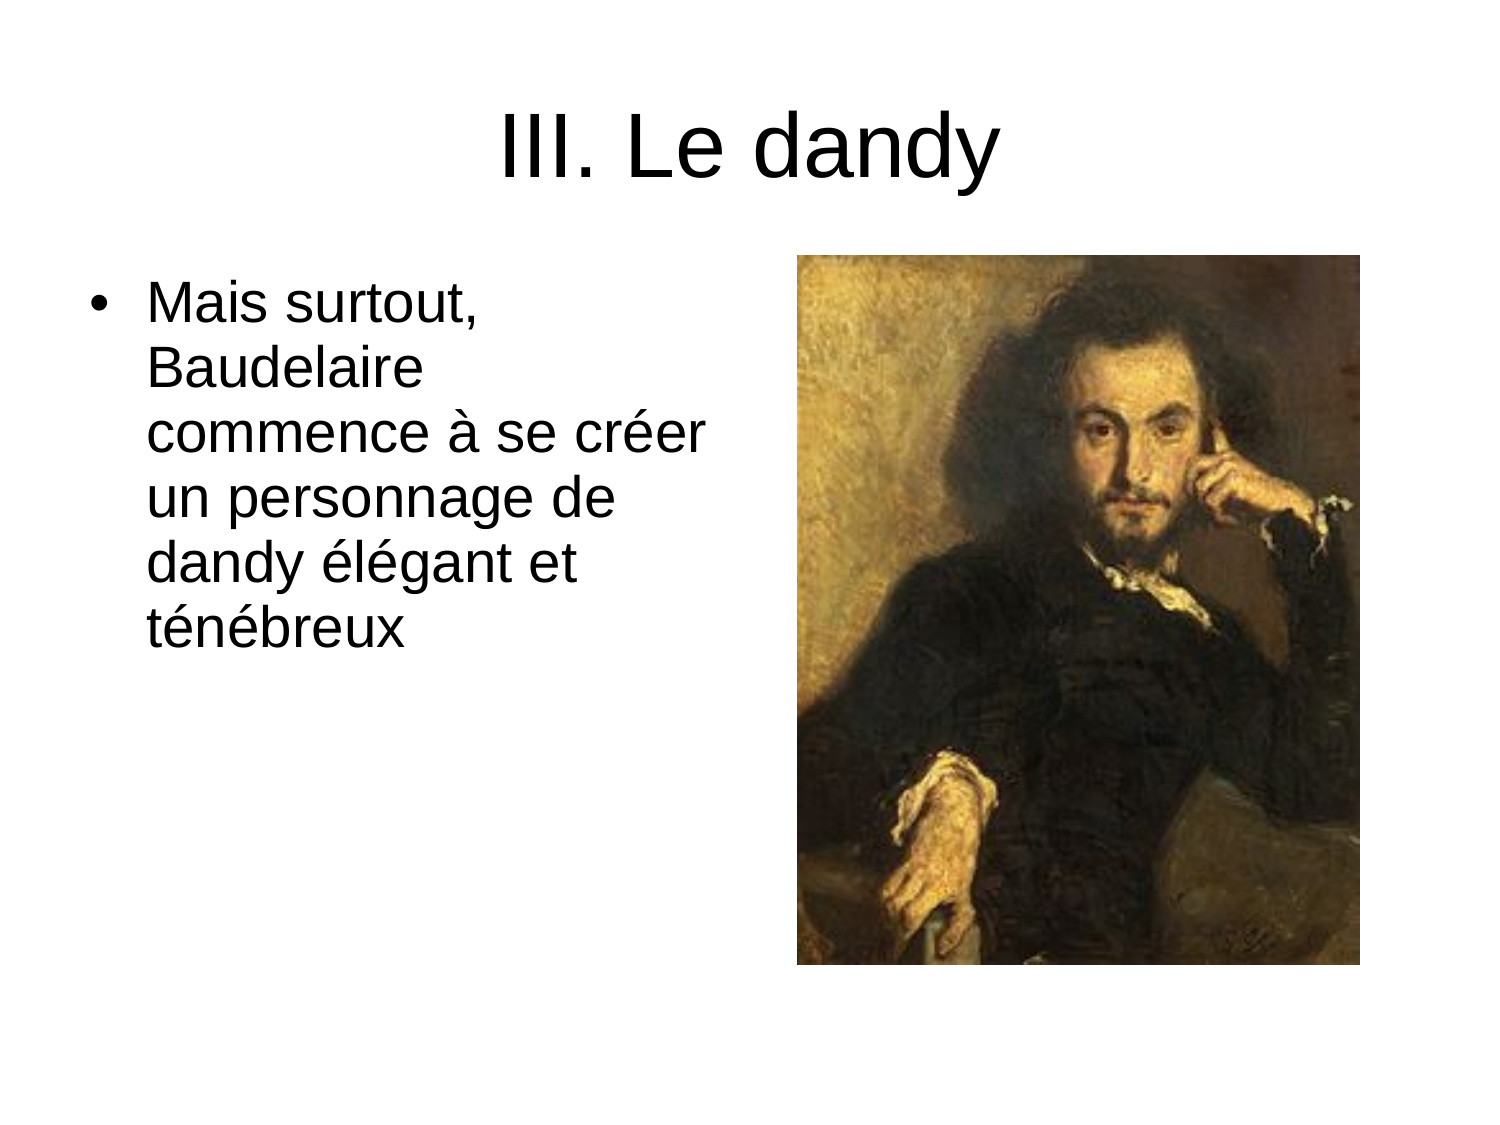

# III. Le dandy
Mais surtout, Baudelaire commence à se créer un personnage de dandy élégant et ténébreux